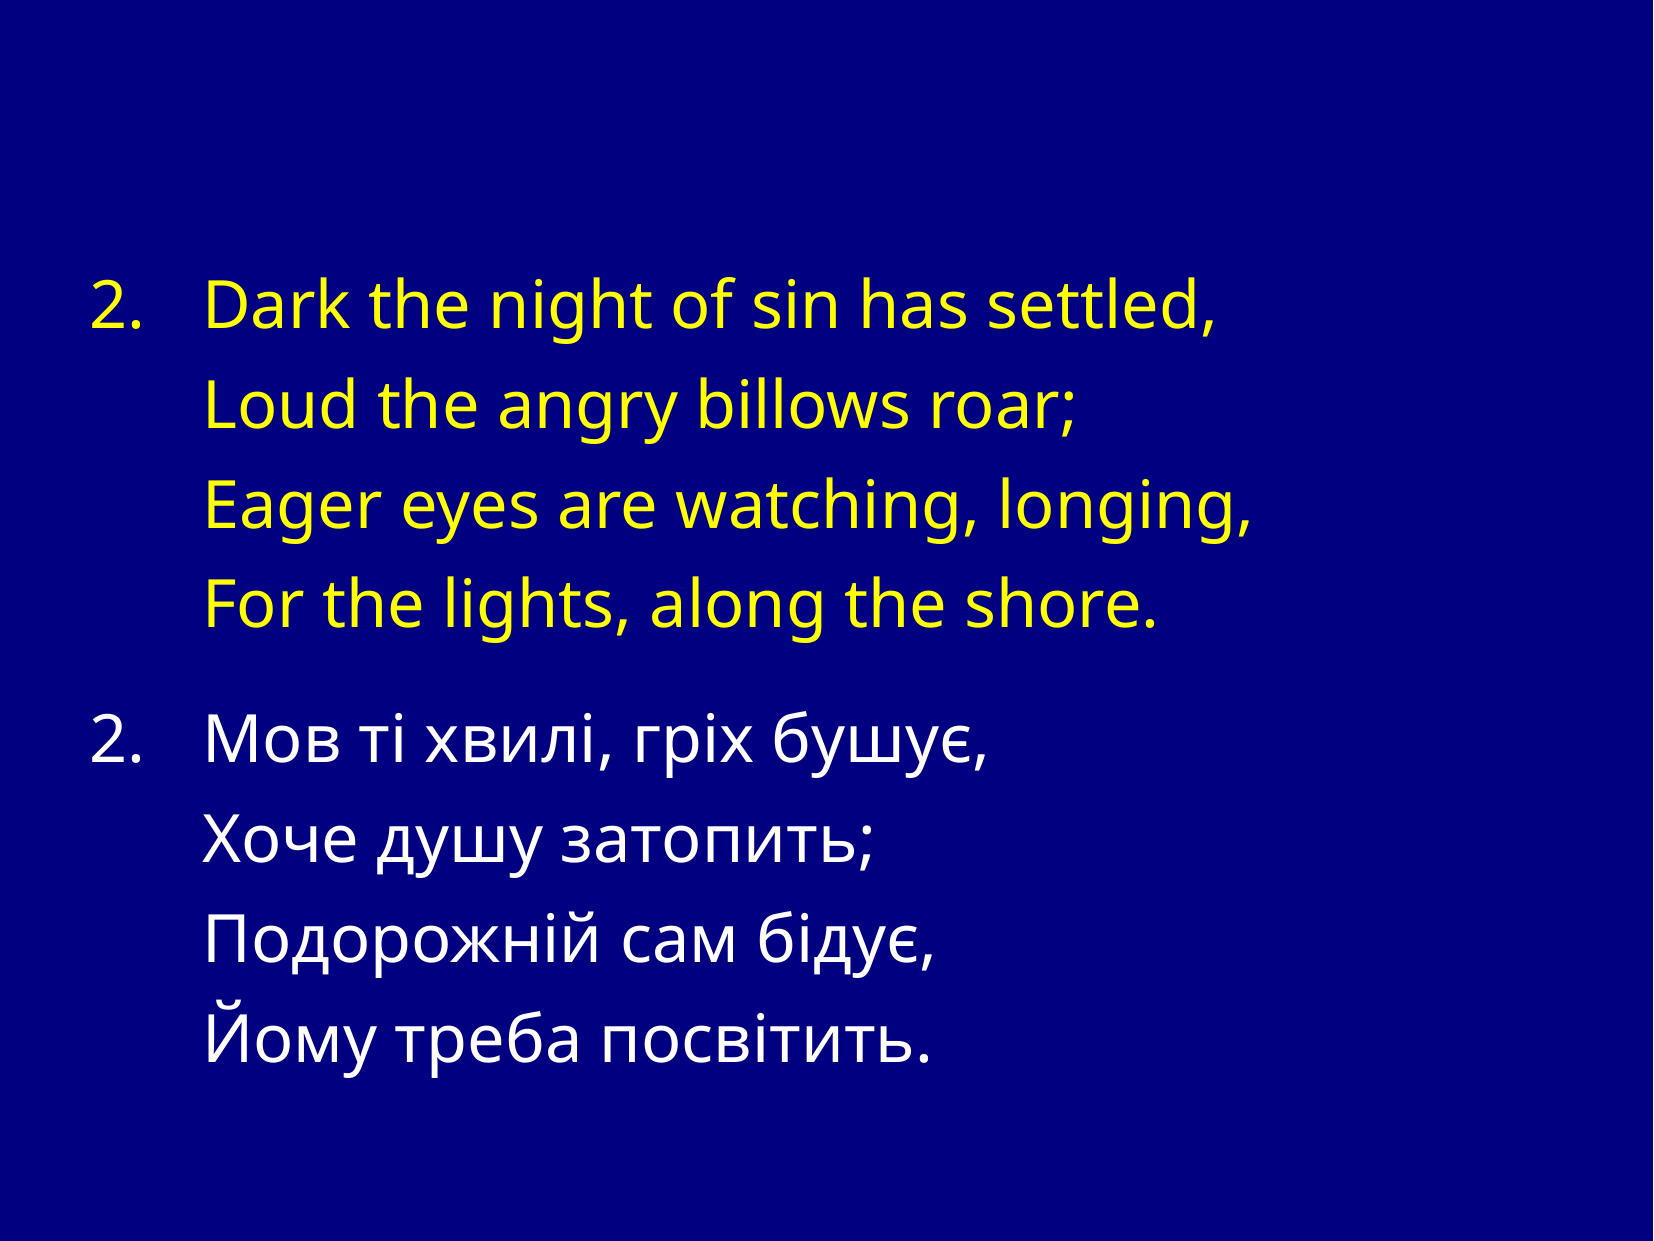

2.	Dark the night of sin has settled,
	Loud the angry billows roar;
	Eager eyes are watching, longing,
	For the lights, along the shore.
2.	Мов ті хвилі, гріх бушує,
	Хоче душу затопить;
	Подорожній сам бідує,
	Йому треба посвітить.